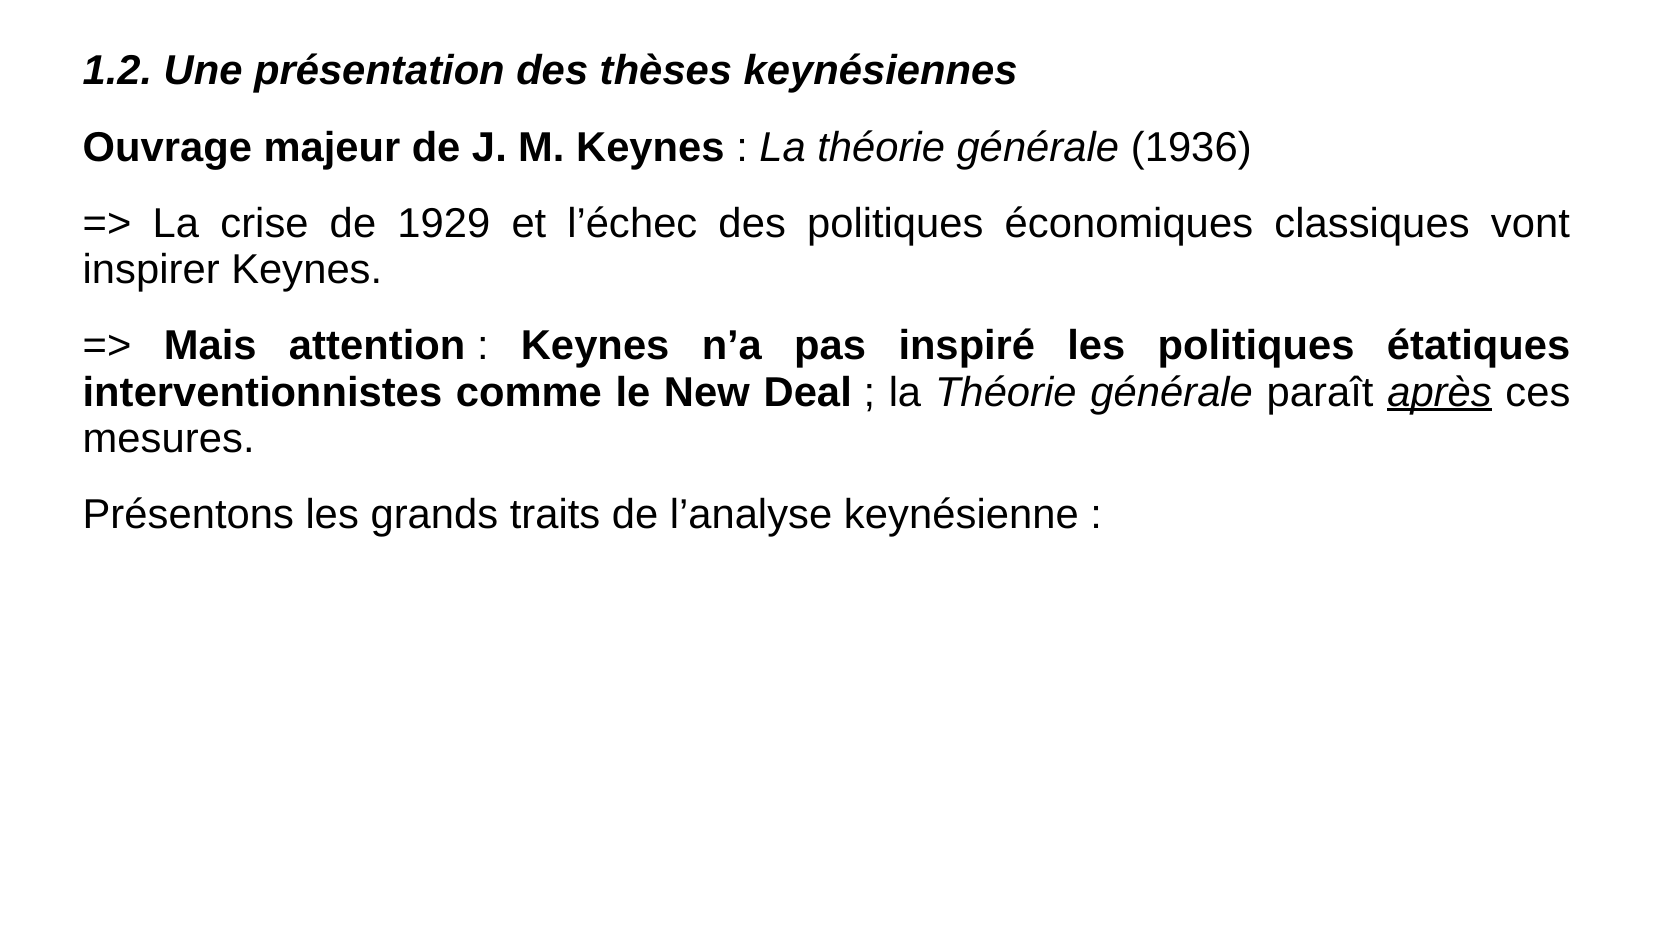

# 1.2. Une présentation des thèses keynésiennes
Ouvrage majeur de J. M. Keynes : La théorie générale (1936)
=> La crise de 1929 et l’échec des politiques économiques classiques vont inspirer Keynes.
=> Mais attention : Keynes n’a pas inspiré les politiques étatiques interventionnistes comme le New Deal ; la Théorie générale paraît après ces mesures.
Présentons les grands traits de l’analyse keynésienne :